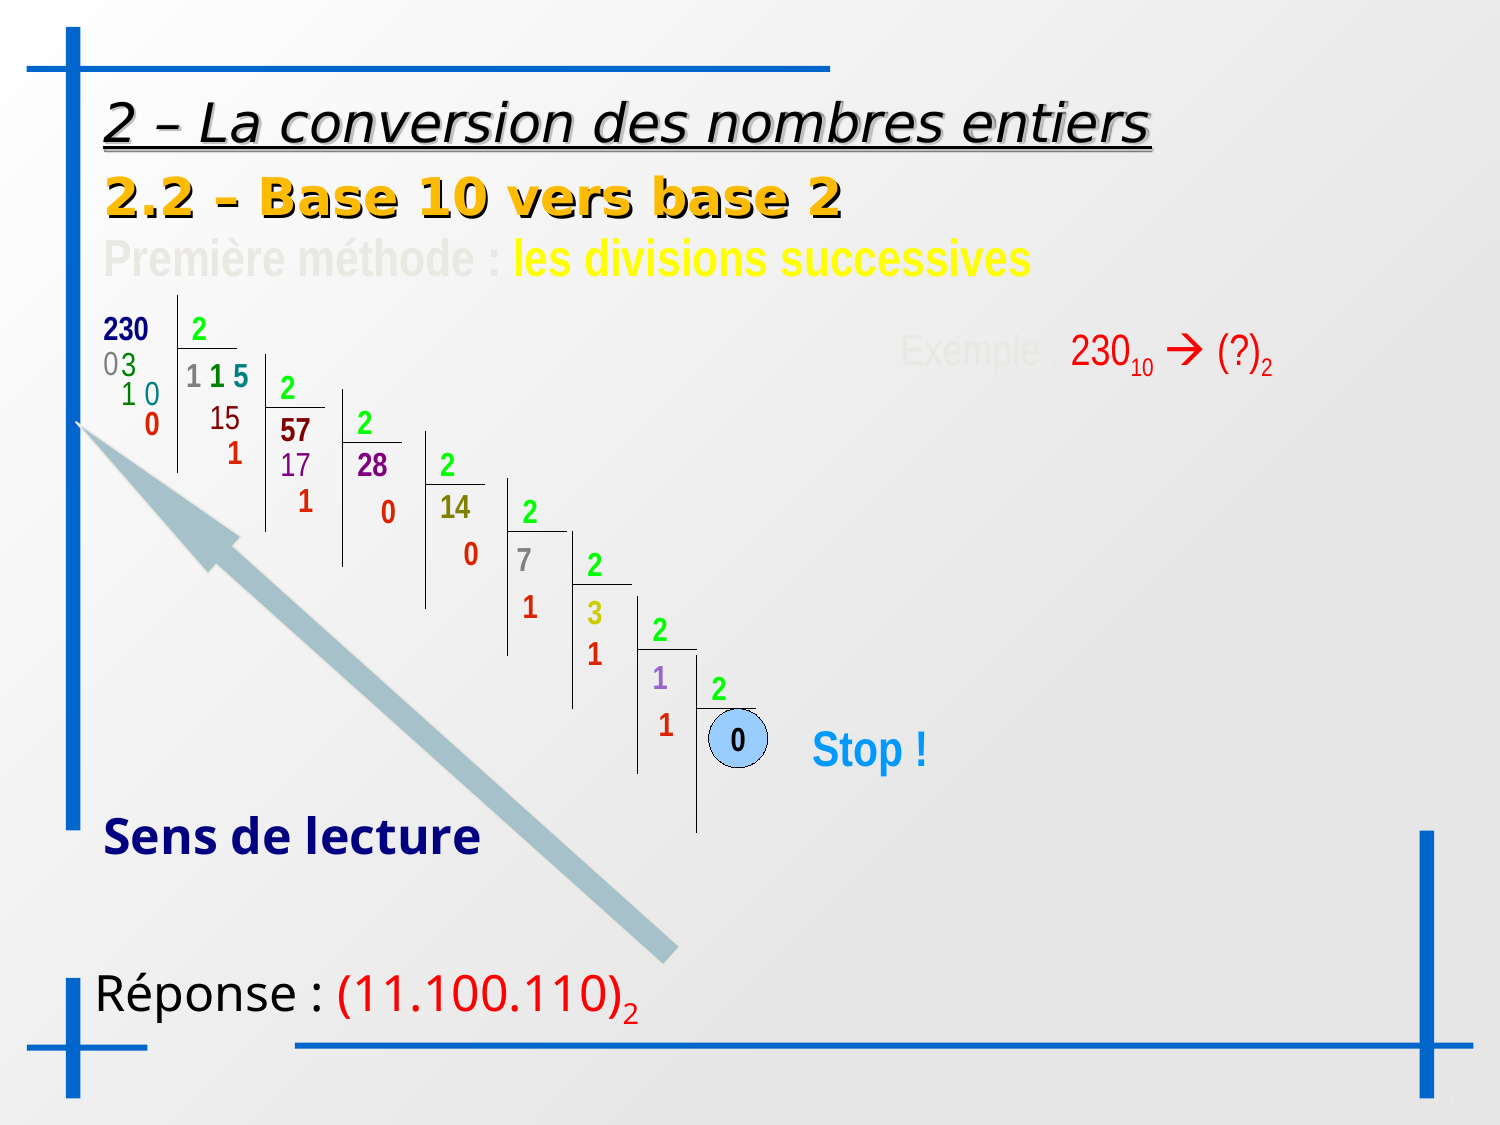

# 2 – La conversion des nombres entiers
2.2 – Base 10 vers base 2
Première méthode : les divisions successives
2
230
Exemple : 23010  (?)2
0
3
1
1
5
2
1
0
15
2
0
57
1
2
28
17
1
14
2
0
0
7
2
1
3
2
1
1
2
1
0
0
Stop !
Sens de lecture
Réponse : (11.100.110)2